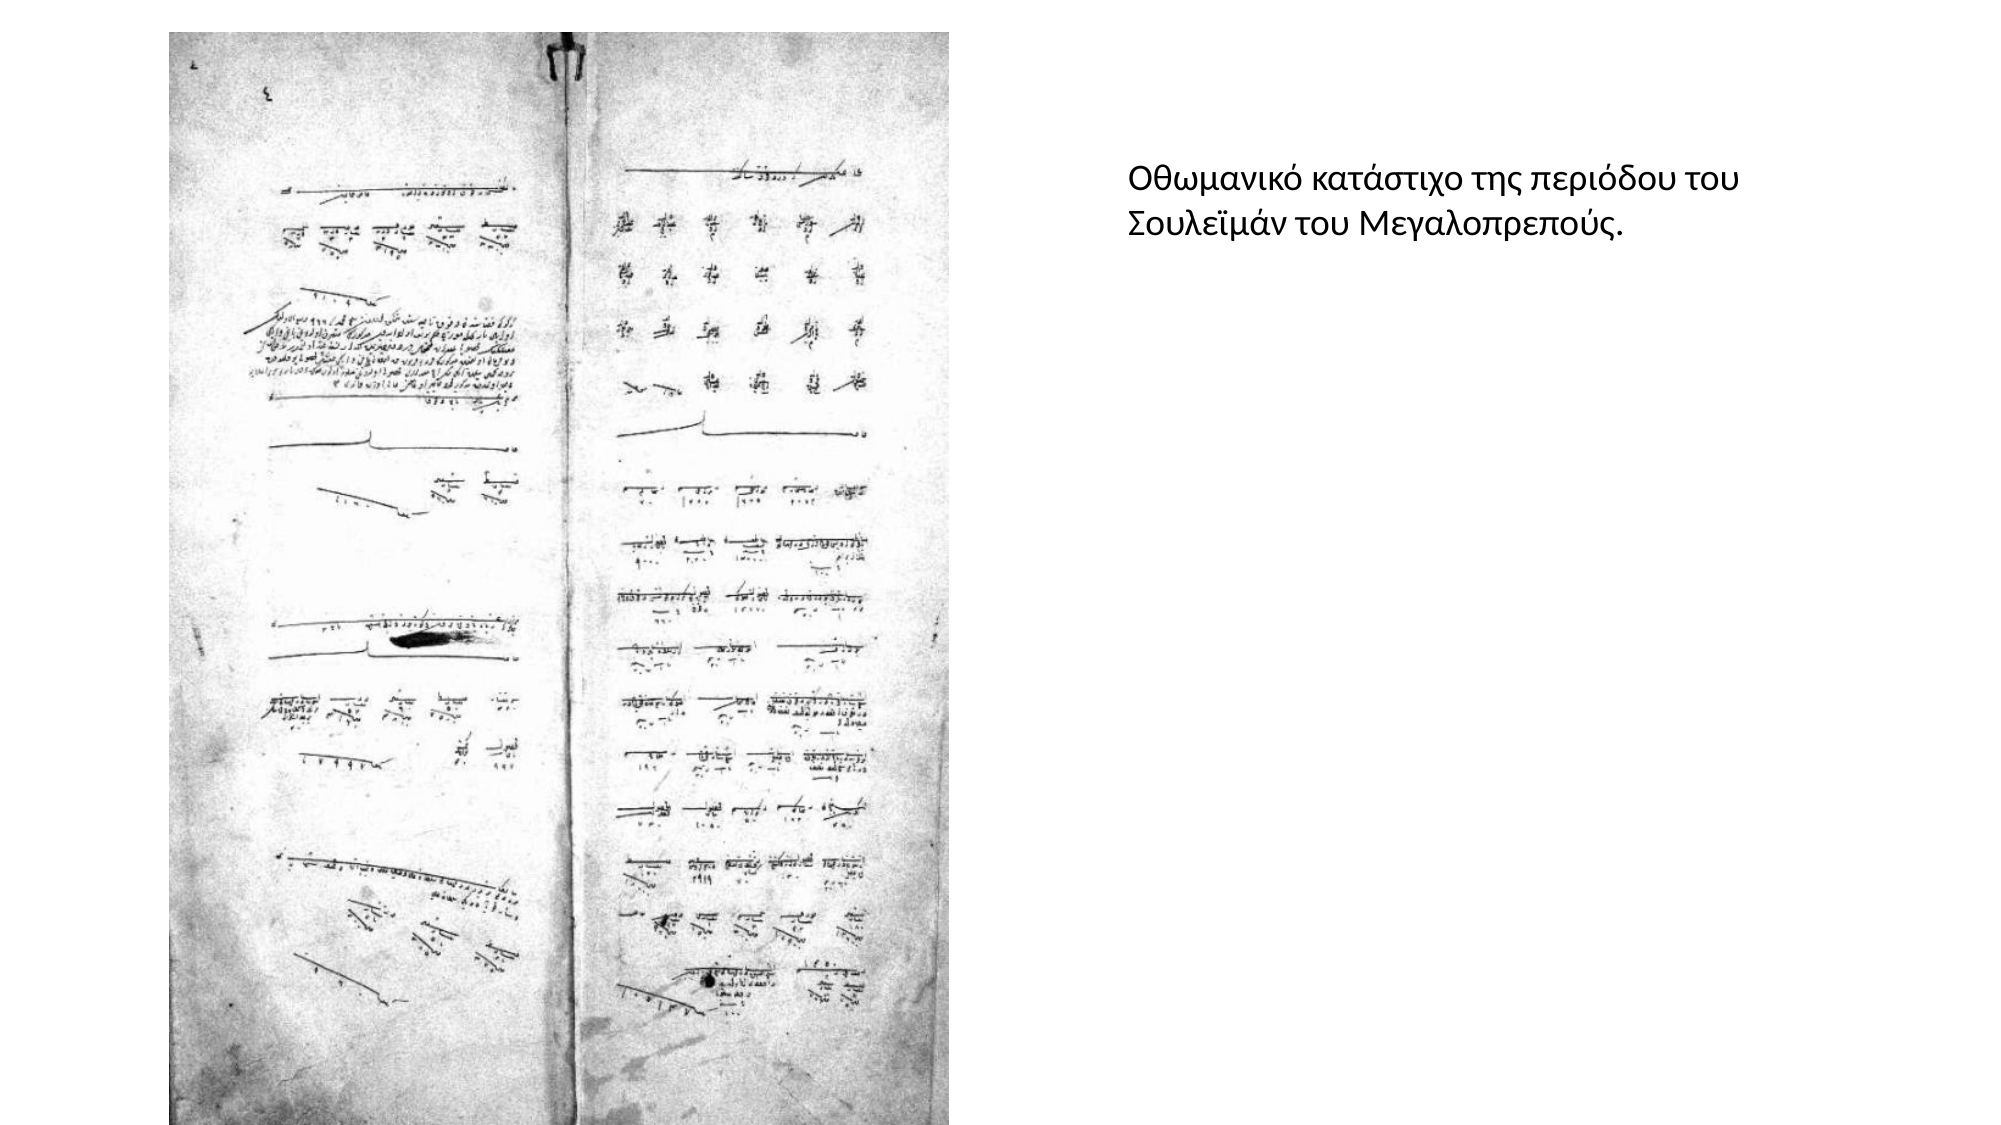

Οθωμανικό κατάστιχο της περιόδου του Σουλεϊμάν του Μεγαλοπρεπούς.